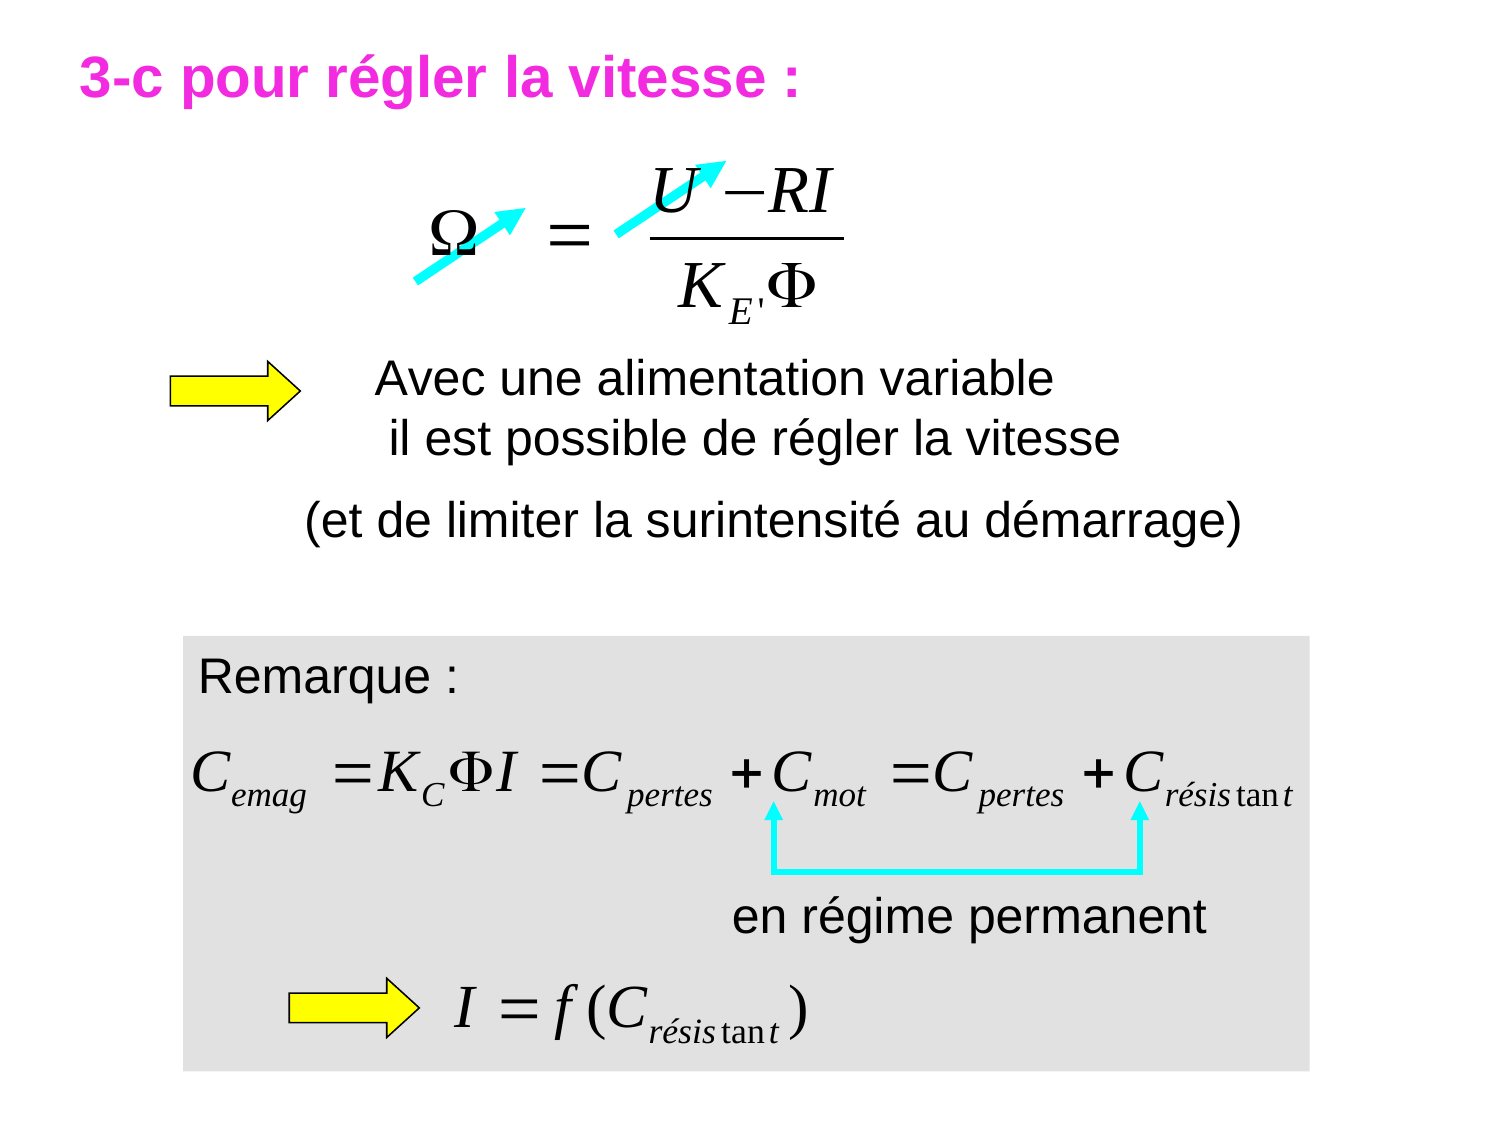

3-c pour régler la vitesse :
Avec une alimentation variable
 il est possible de régler la vitesse
(et de limiter la surintensité au démarrage)
Remarque :
			 en régime permanent
32